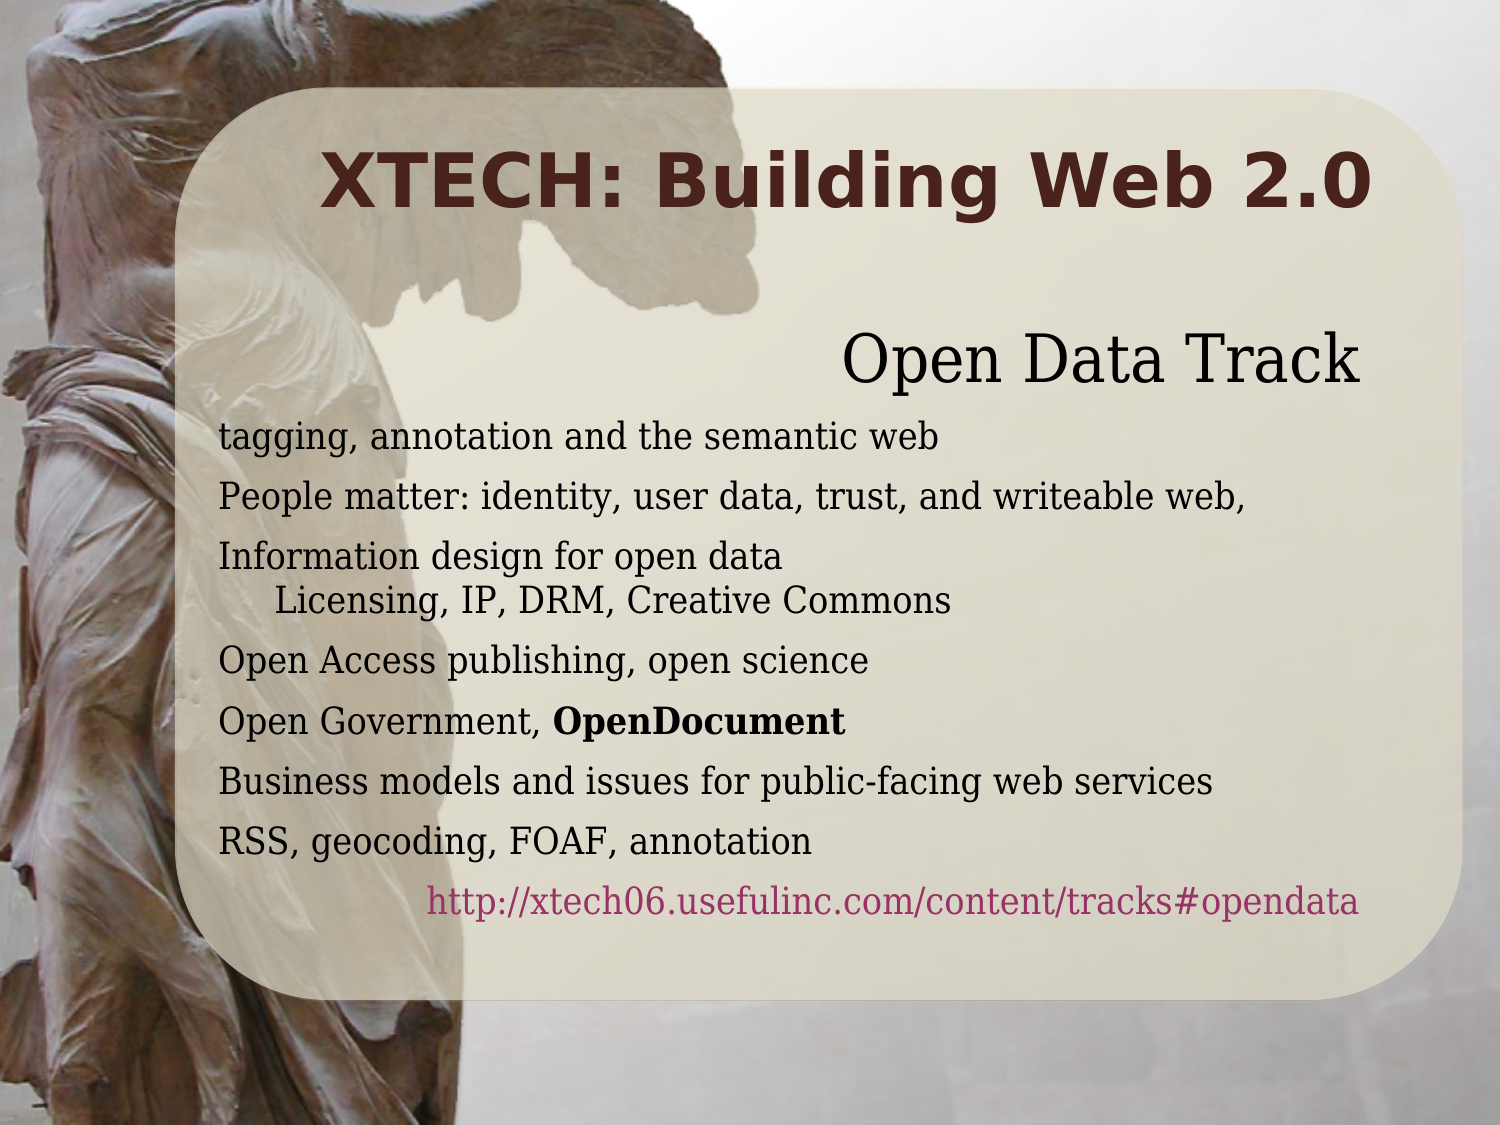

# XTECH: Building Web 2.0
Open Data Track
tagging, annotation and the semantic web
People matter: identity, user data, trust, and writeable web,
Information design for open data
Licensing, IP, DRM, Creative Commons
Open Access publishing, open science
Open Government, OpenDocument
Business models and issues for public-facing web services
RSS, geocoding, FOAF, annotation
http://xtech06.usefulinc.com/content/tracks#opendata